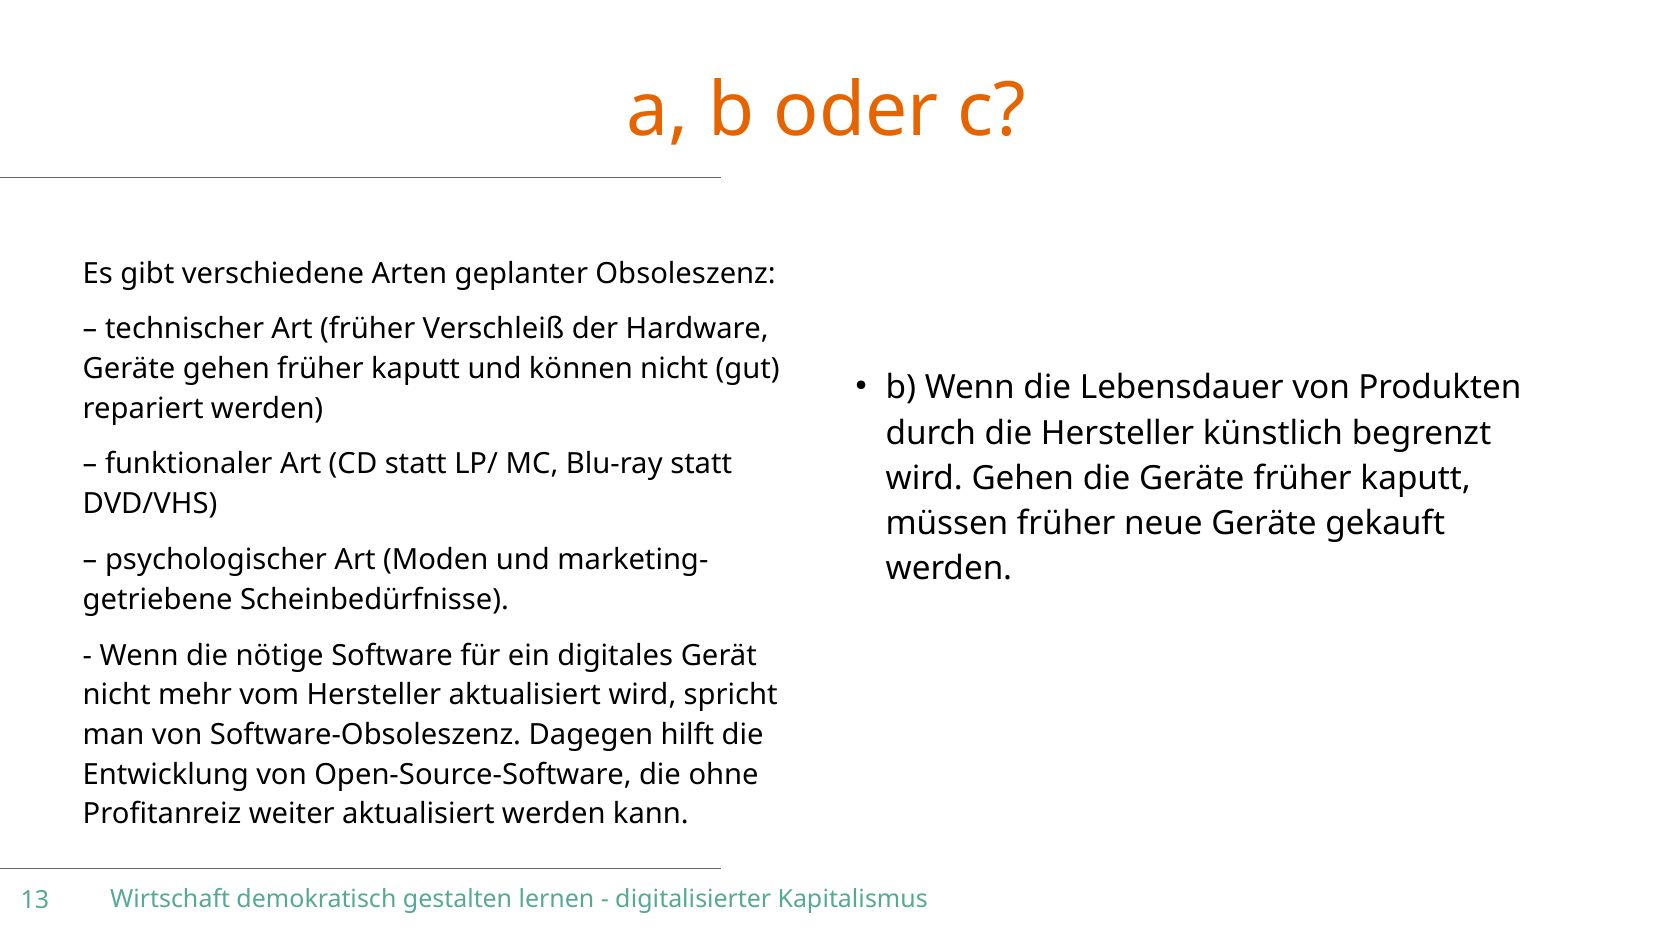

a, b oder c?
b) Wenn die Lebensdauer von Produkten durch die Hersteller künstlich begrenzt wird. Gehen die Geräte früher kaputt, müssen früher neue Geräte gekauft werden.
# Es gibt verschiedene Arten geplanter Obsoleszenz:
– technischer Art (früher Verschleiß der Hardware, Geräte gehen früher kaputt und können nicht (gut) repariert werden)
– funktionaler Art (CD statt LP/ MC, Blu-ray statt DVD/VHS)
– psychologischer Art (Moden und marketing-getriebene Scheinbedürfnisse).
- Wenn die nötige Software für ein digitales Gerät nicht mehr vom Hersteller aktualisiert wird, spricht man von Software-Obsoleszenz. Dagegen hilft die Entwicklung von Open-Source-Software, die ohne Profitanreiz weiter aktualisiert werden kann.